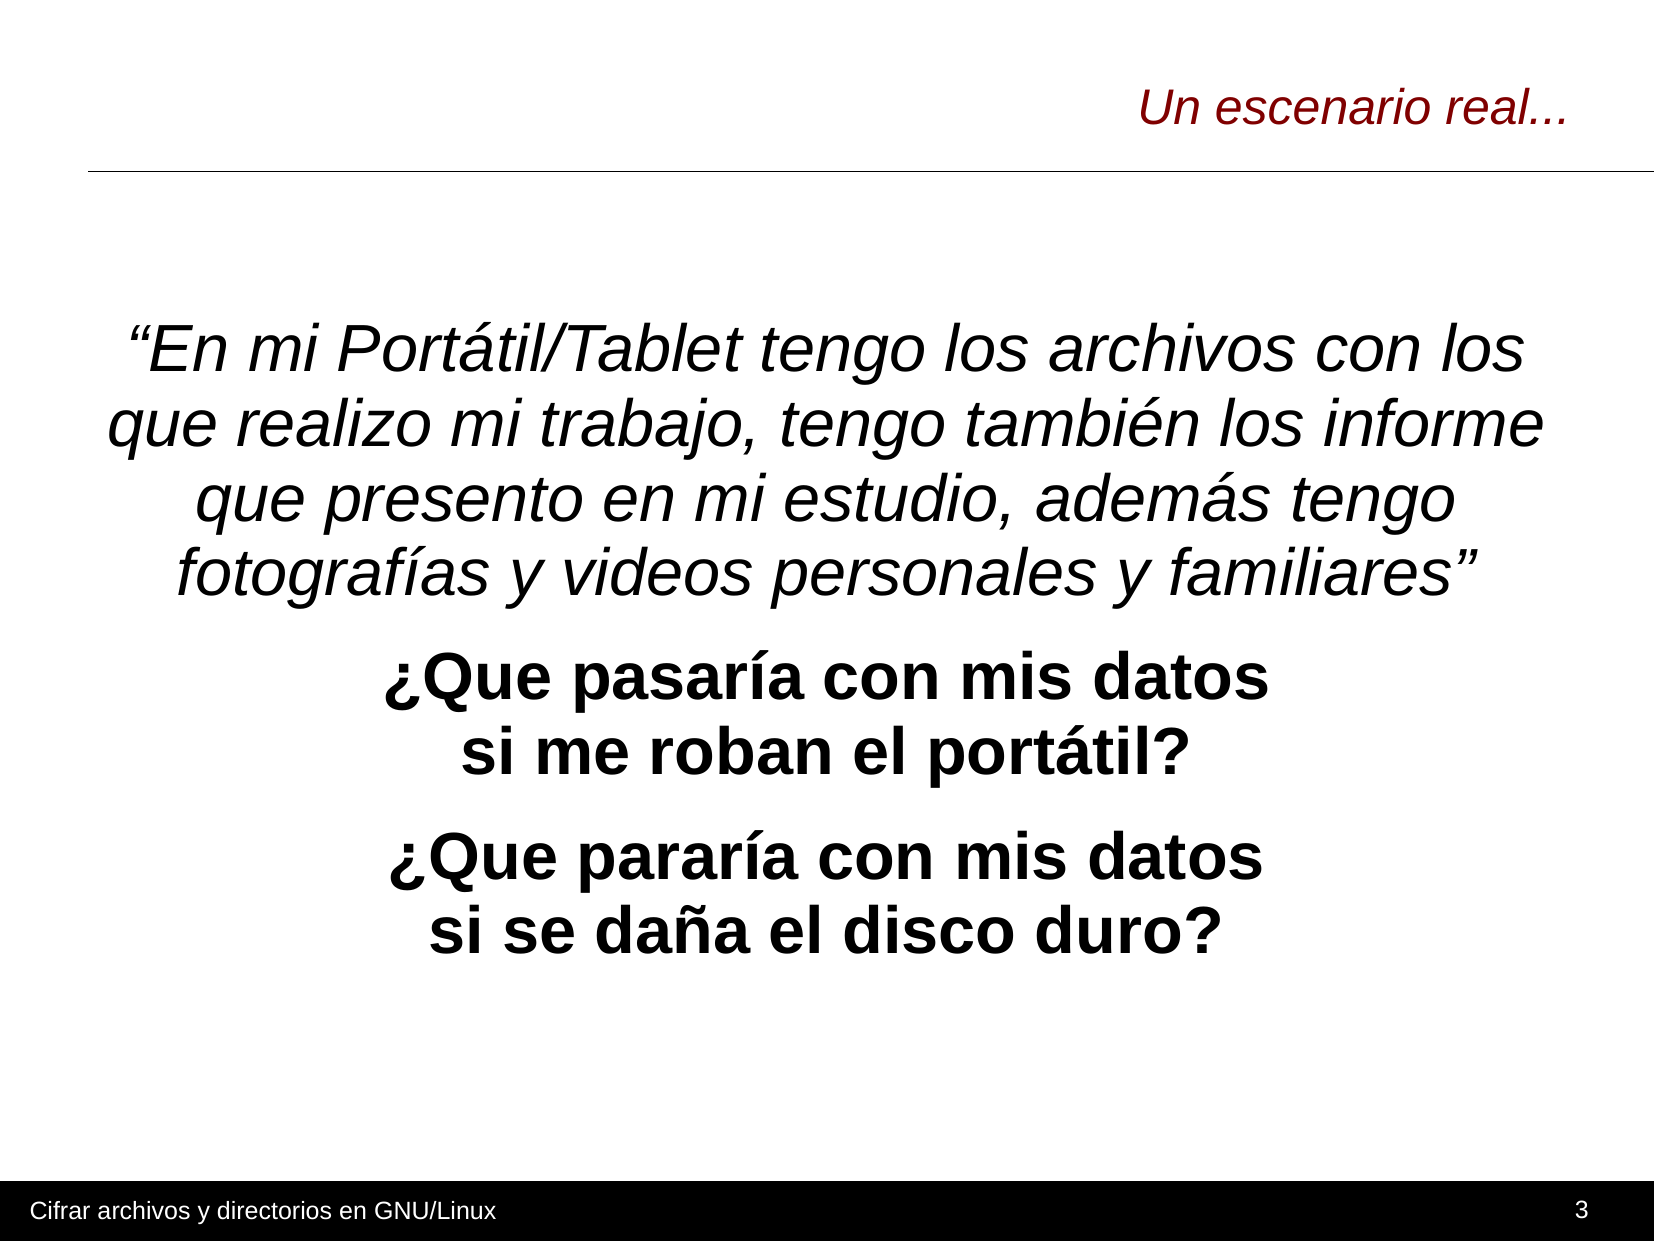

# Un escenario real...
“En mi Portátil/Tablet tengo los archivos con los que realizo mi trabajo, tengo también los informe que presento en mi estudio, además tengo fotografías y videos personales y familiares”
¿Que pasaría con mis datos
si me roban el portátil?
¿Que pararía con mis datos
si se daña el disco duro?
3